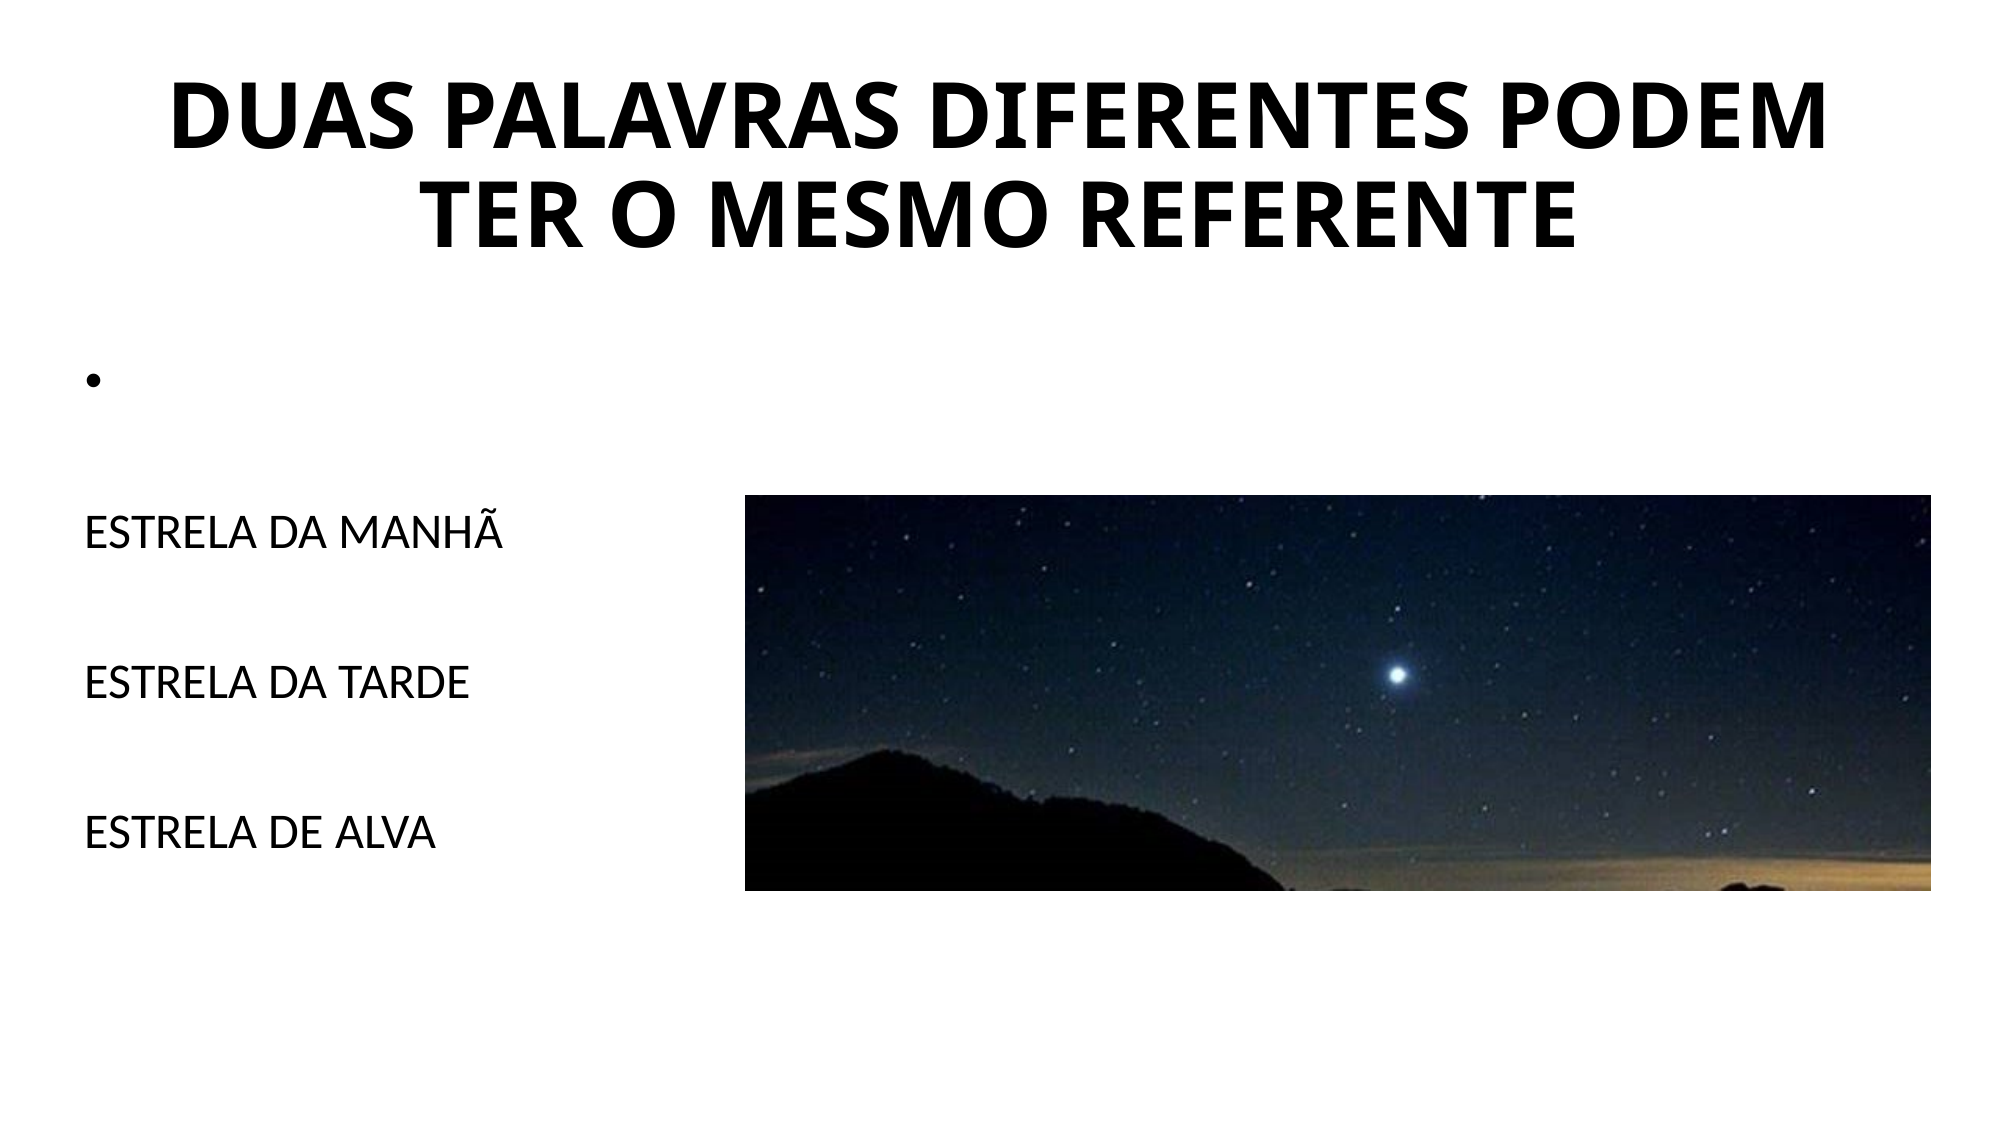

# DUAS PALAVRAS DIFERENTES PODEM TER O MESMO REFERENTE
ESTRELA DA MANHÃ
ESTRELA DA TARDE
ESTRELA DE ALVA